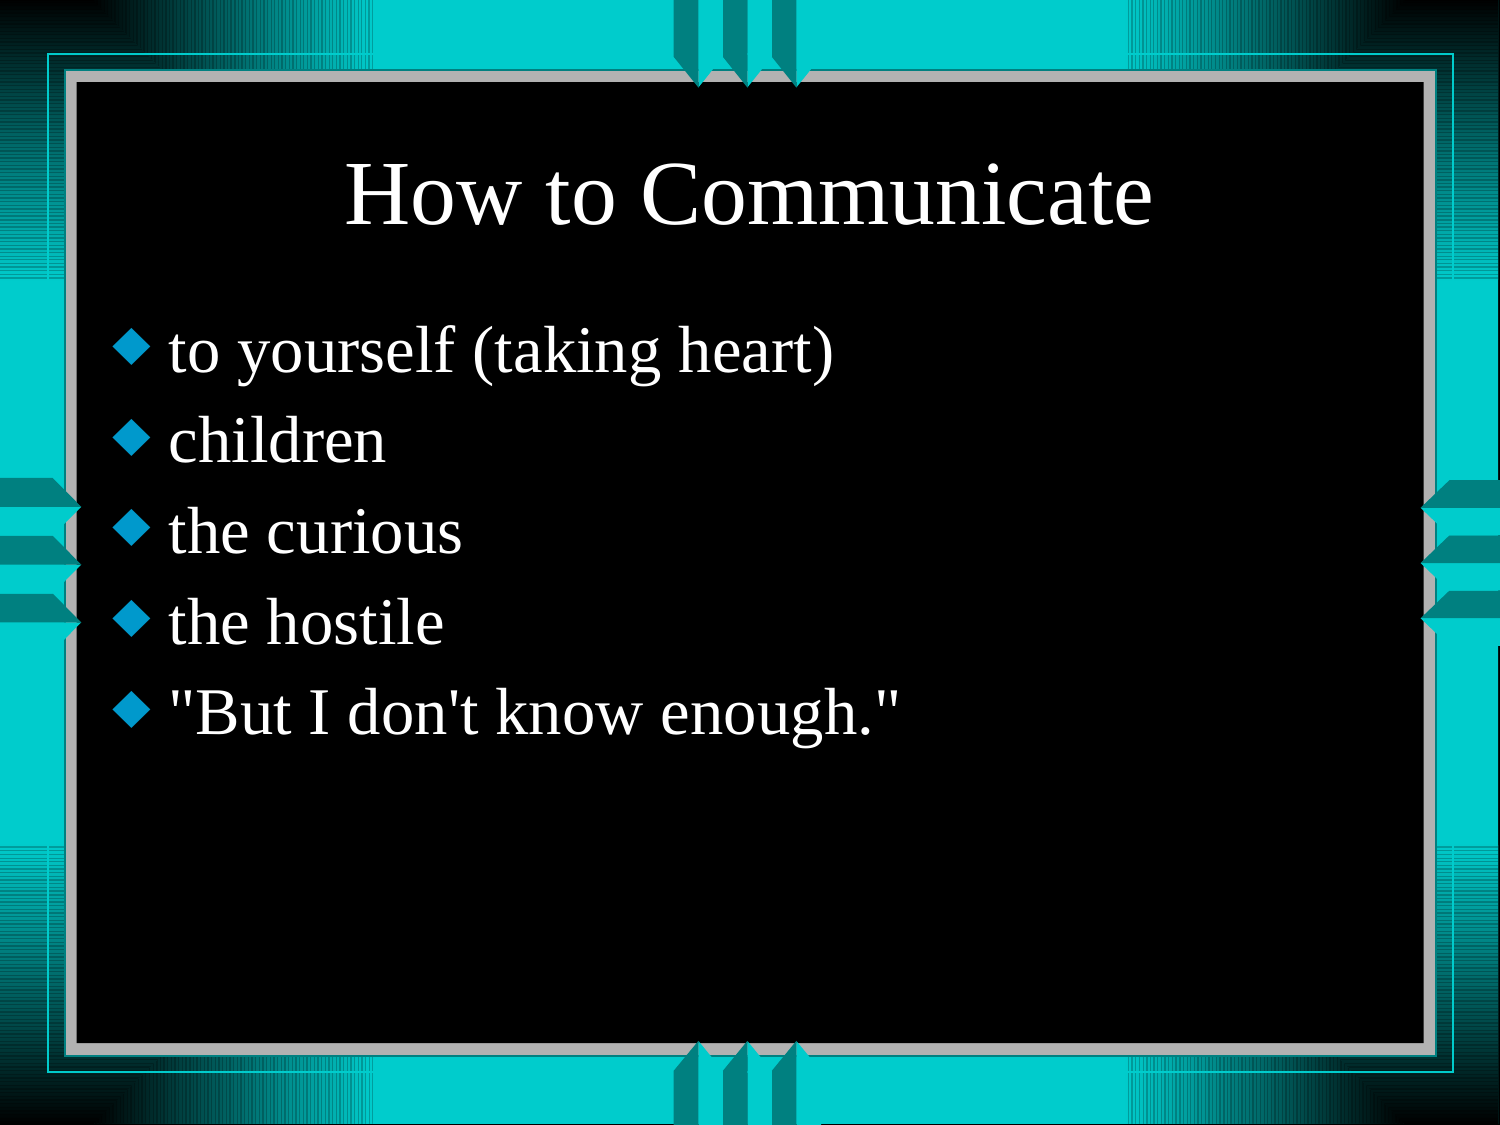

# How to Communicate
to yourself (taking heart)
children
the curious
the hostile
"But I don't know enough."